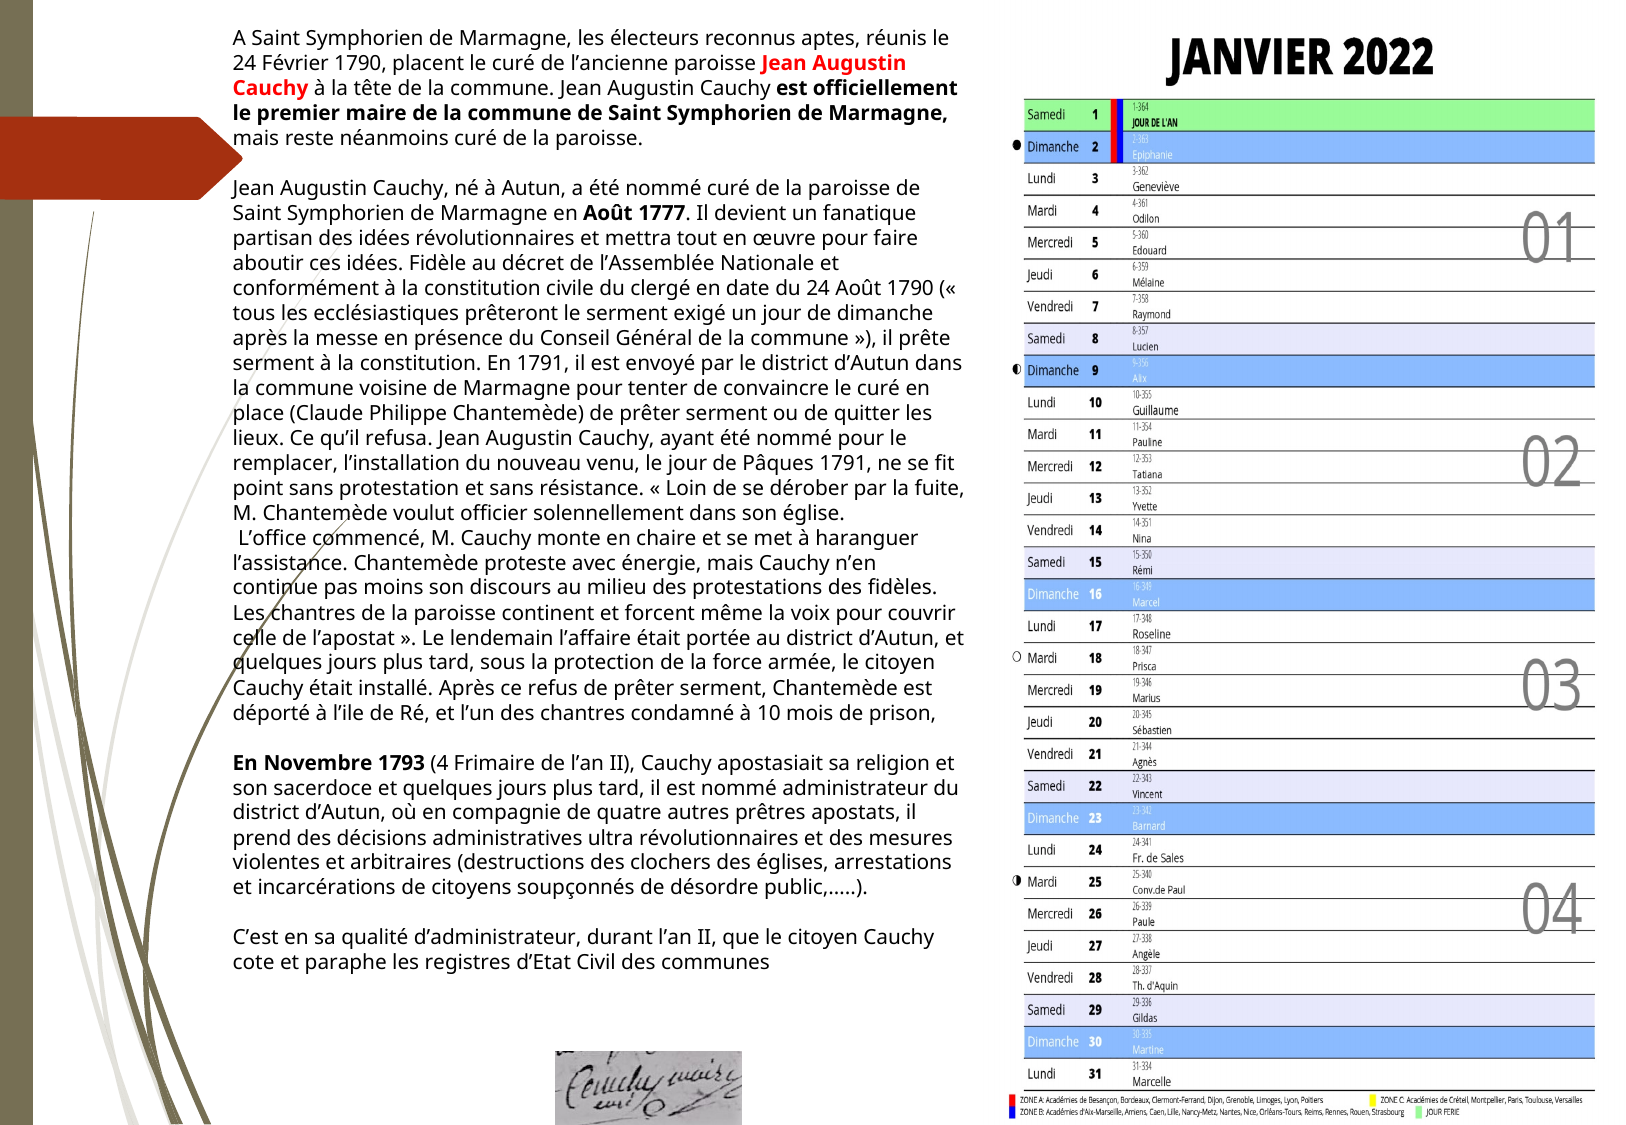

A Saint Symphorien de Marmagne, les électeurs reconnus aptes, réunis le 24 Février 1790, placent le curé de l’ancienne paroisse Jean Augustin Cauchy à la tête de la commune. Jean Augustin Cauchy est officiellement le premier maire de la commune de Saint Symphorien de Marmagne, mais reste néanmoins curé de la paroisse.
Jean Augustin Cauchy, né à Autun, a été nommé curé de la paroisse de Saint Symphorien de Marmagne en Août 1777. Il devient un fanatique partisan des idées révolutionnaires et mettra tout en œuvre pour faire aboutir ces idées. Fidèle au décret de l’Assemblée Nationale et conformément à la constitution civile du clergé en date du 24 Août 1790 (« tous les ecclésiastiques prêteront le serment exigé un jour de dimanche après la messe en présence du Conseil Général de la commune »), il prête serment à la constitution. En 1791, il est envoyé par le district d’Autun dans la commune voisine de Marmagne pour tenter de convaincre le curé en place (Claude Philippe Chantemède) de prêter serment ou de quitter les lieux. Ce qu’il refusa. Jean Augustin Cauchy, ayant été nommé pour le remplacer, l’installation du nouveau venu, le jour de Pâques 1791, ne se fit point sans protestation et sans résistance. « Loin de se dérober par la fuite, M. Chantemède voulut officier solennellement dans son église.
 L’office commencé, M. Cauchy monte en chaire et se met à haranguer l’assistance. Chantemède proteste avec énergie, mais Cauchy n’en continue pas moins son discours au milieu des protestations des fidèles. Les chantres de la paroisse continent et forcent même la voix pour couvrir celle de l’apostat ». Le lendemain l’affaire était portée au district d’Autun, et quelques jours plus tard, sous la protection de la force armée, le citoyen Cauchy était installé. Après ce refus de prêter serment, Chantemède est déporté à l’ile de Ré, et l’un des chantres condamné à 10 mois de prison,
En Novembre 1793 (4 Frimaire de l’an II), Cauchy apostasiait sa religion et son sacerdoce et quelques jours plus tard, il est nommé administrateur du district d’Autun, où en compagnie de quatre autres prêtres apostats, il prend des décisions administratives ultra révolutionnaires et des mesures violentes et arbitraires (destructions des clochers des églises, arrestations et incarcérations de citoyens soupçonnés de désordre public,…..).
C’est en sa qualité d’administrateur, durant l’an II, que le citoyen Cauchy cote et paraphe les registres d’Etat Civil des communes